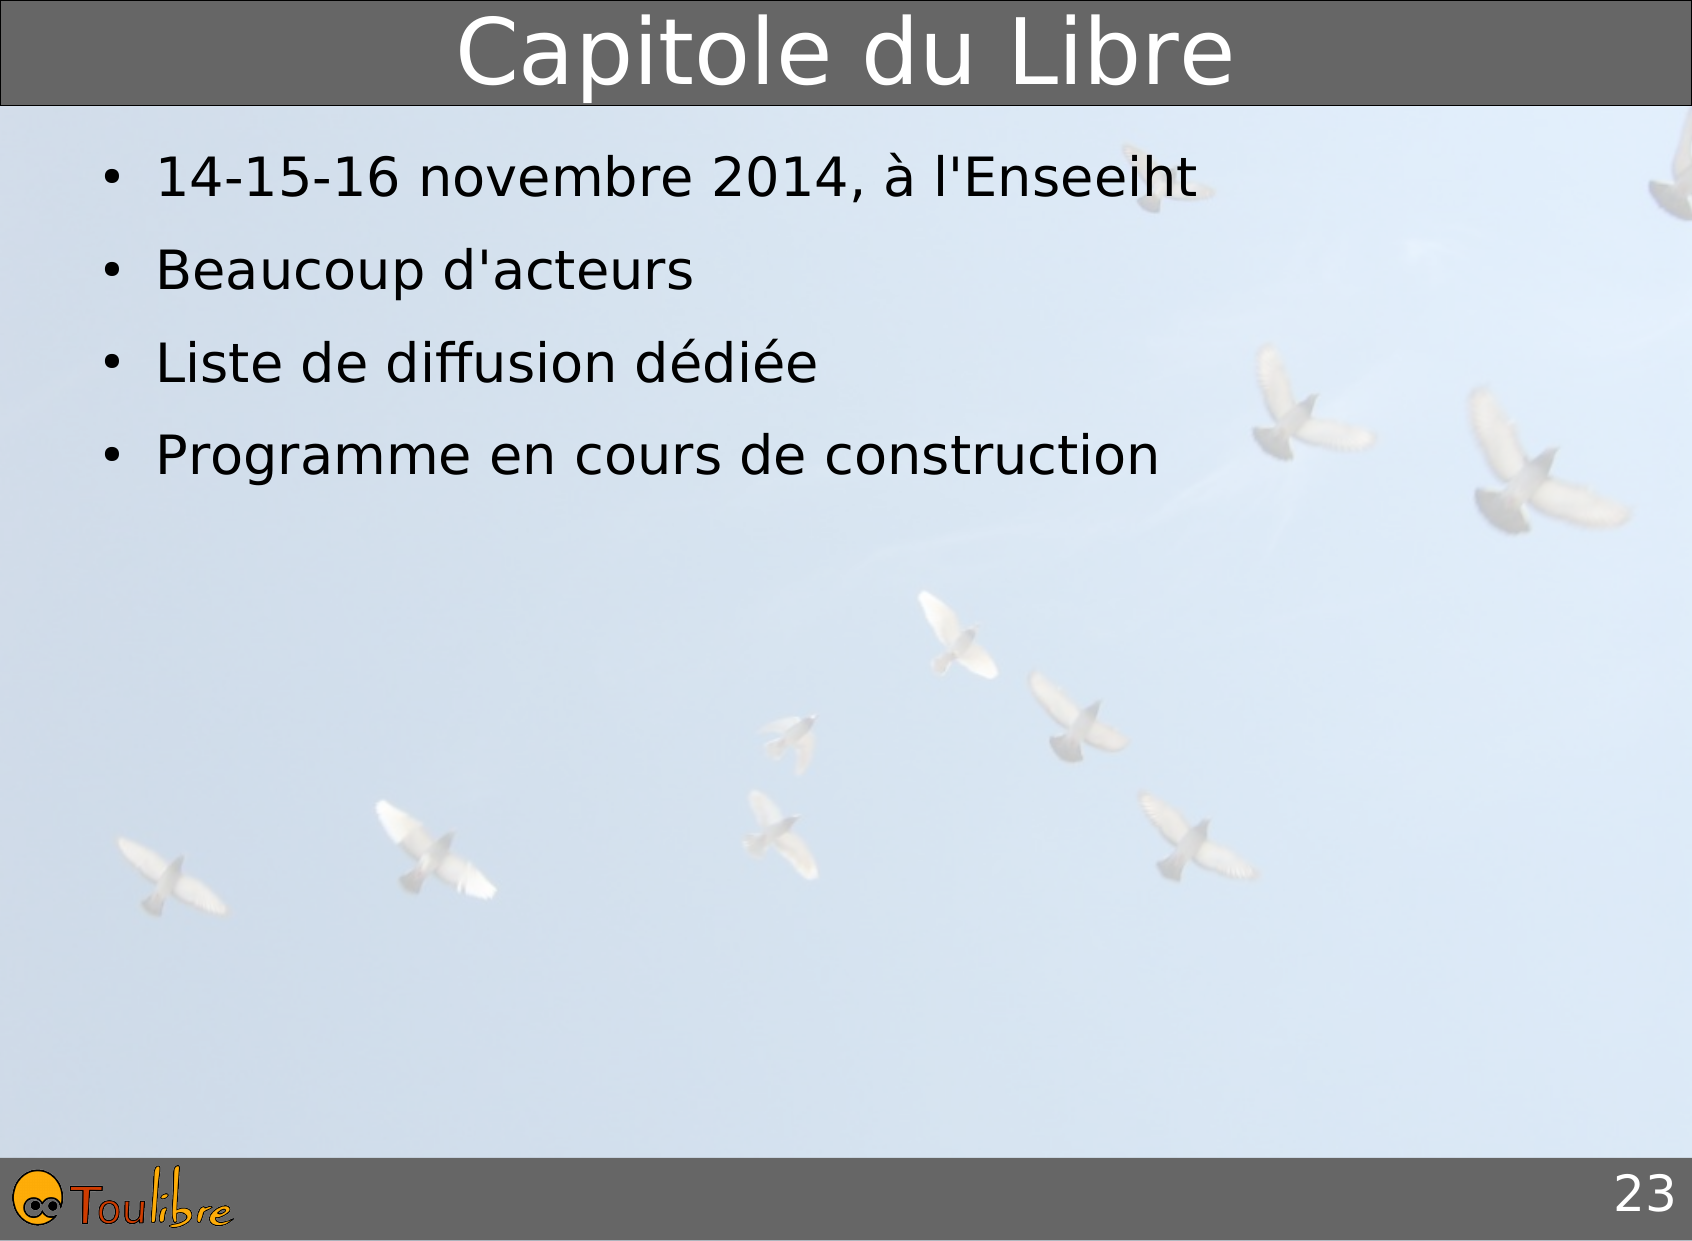

# Capitole du Libre
14-15-16 novembre 2014, à l'Enseeiht
Beaucoup d'acteurs
Liste de diffusion dédiée
Programme en cours de construction